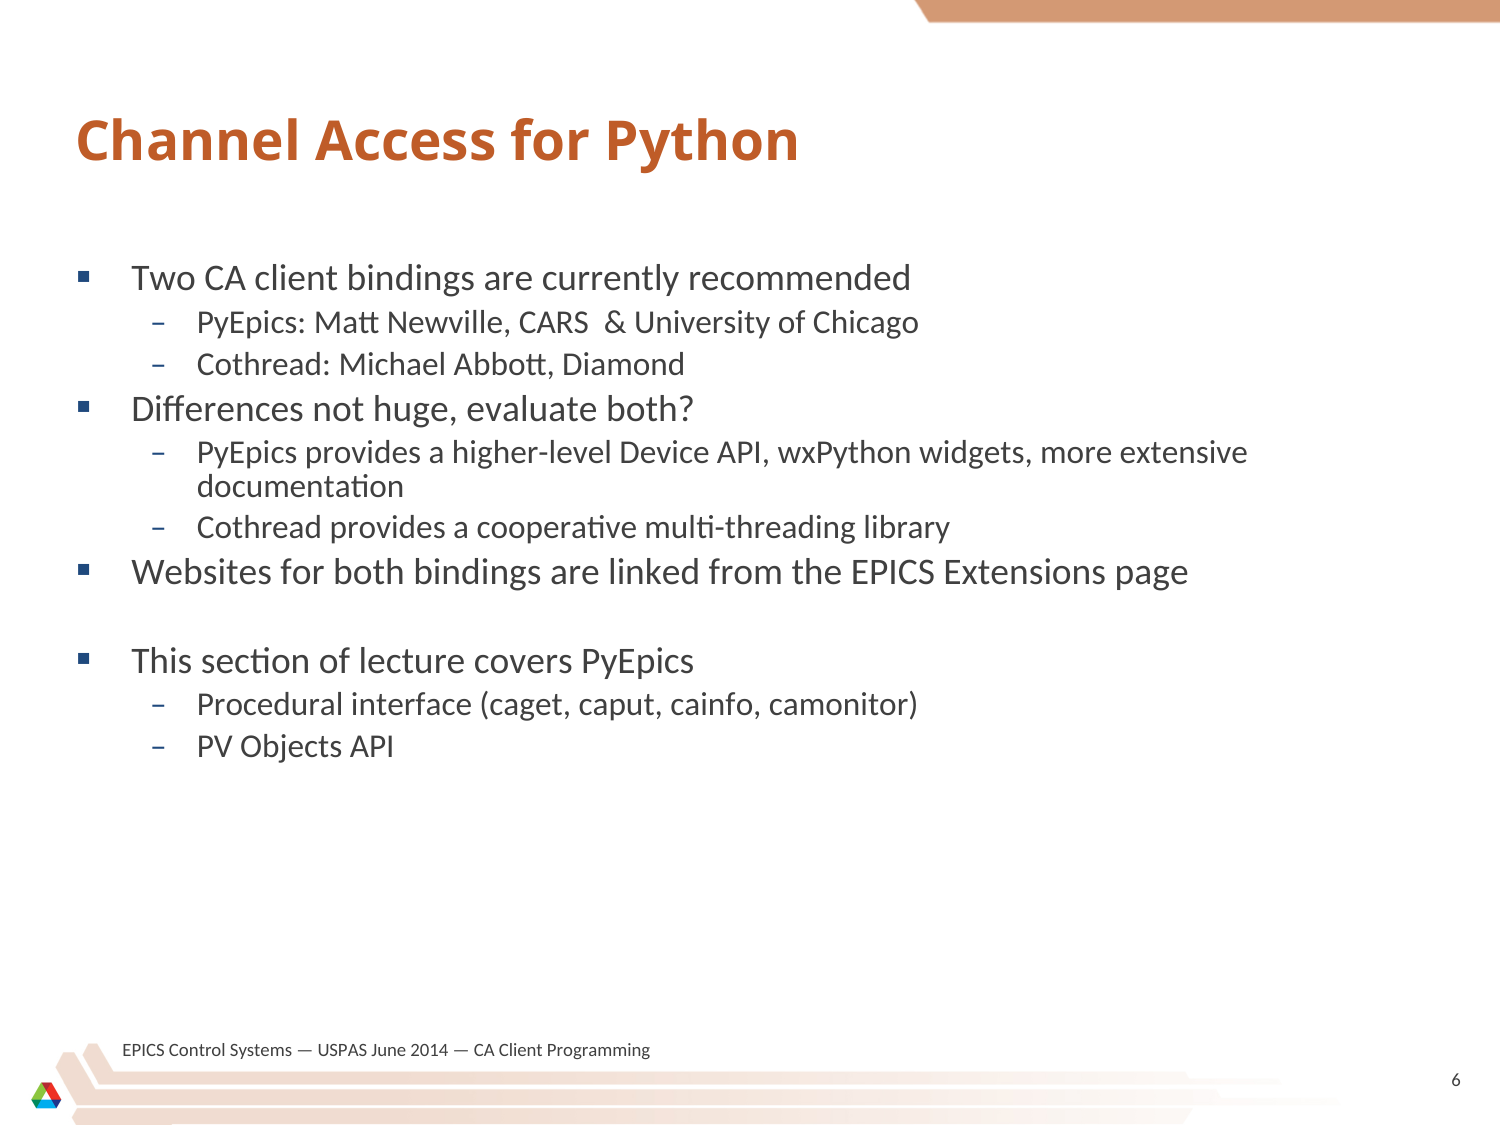

# Channel Access for Python
Two CA client bindings are currently recommended
PyEpics: Matt Newville, CARS & University of Chicago
Cothread: Michael Abbott, Diamond
Differences not huge, evaluate both?
PyEpics provides a higher-level Device API, wxPython widgets, more extensive documentation
Cothread provides a cooperative multi-threading library
Websites for both bindings are linked from the EPICS Extensions page
This section of lecture covers PyEpics
Procedural interface (caget, caput, cainfo, camonitor)
PV Objects API
EPICS Control Systems — USPAS June 2014 — CA Client Programming
6